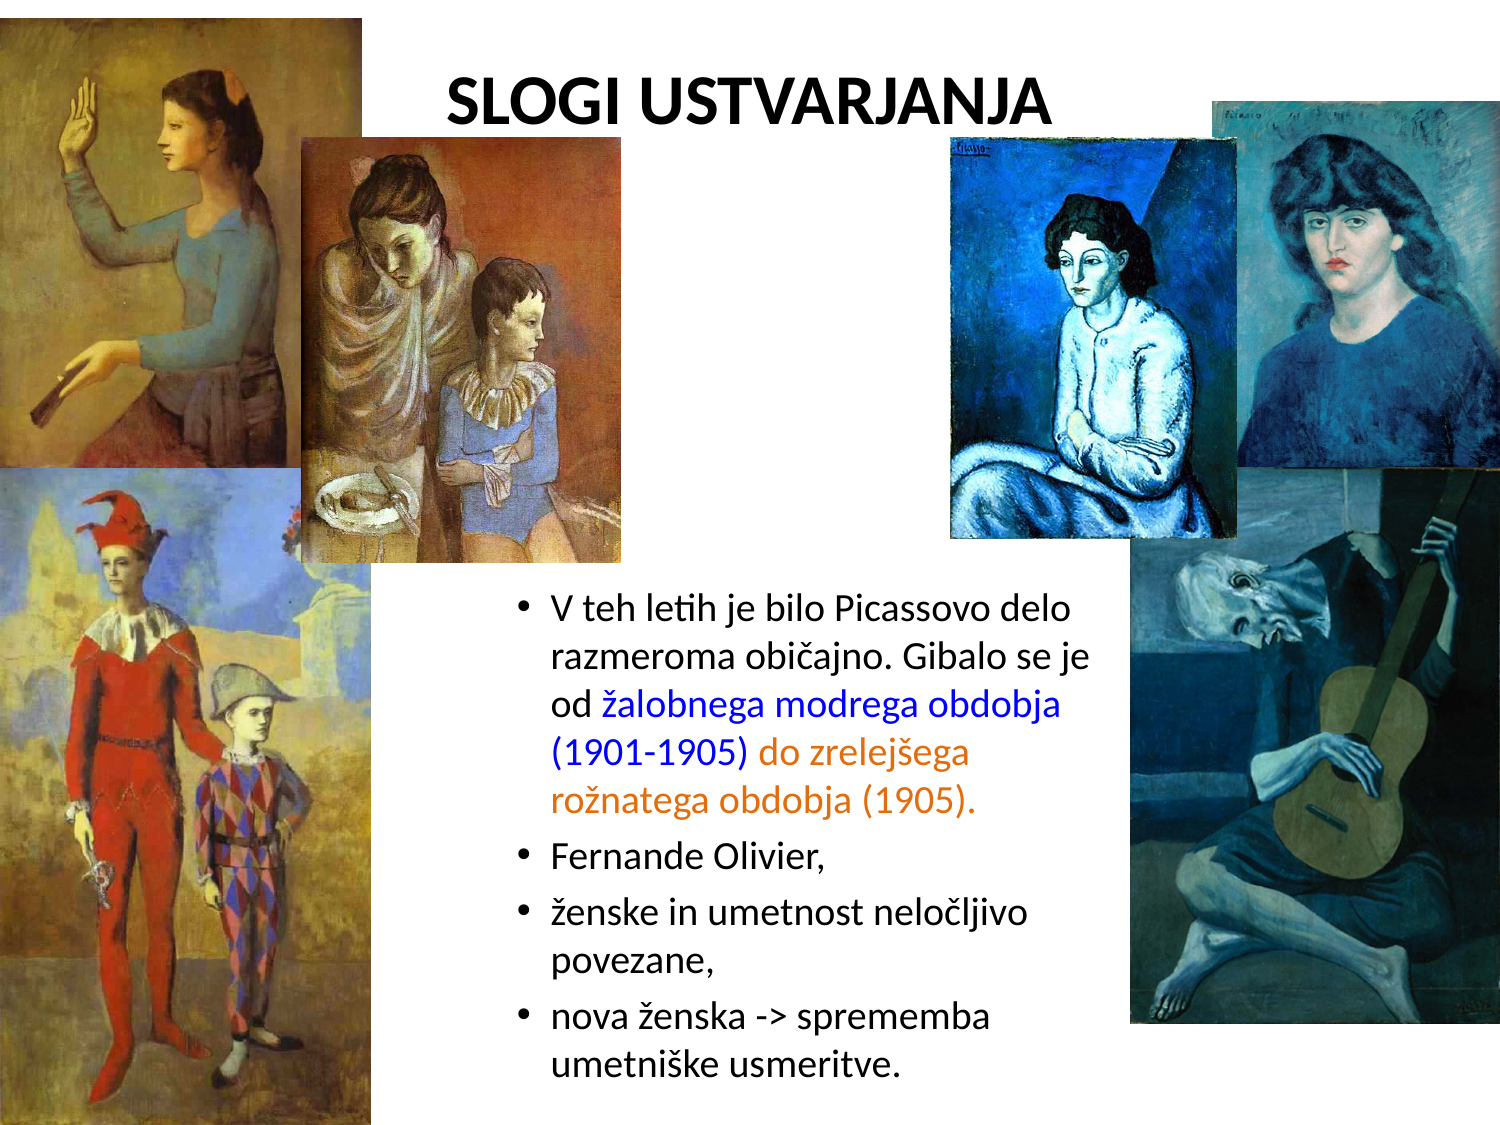

# SLOGI USTVARJANJA
V teh letih je bilo Picassovo delo razmeroma običajno. Gibalo se je od žalobnega modrega obdobja (1901-1905) do zrelejšega rožnatega obdobja (1905).
Fernande Olivier,
ženske in umetnost neločljivo povezane,
nova ženska -> sprememba umetniške usmeritve.